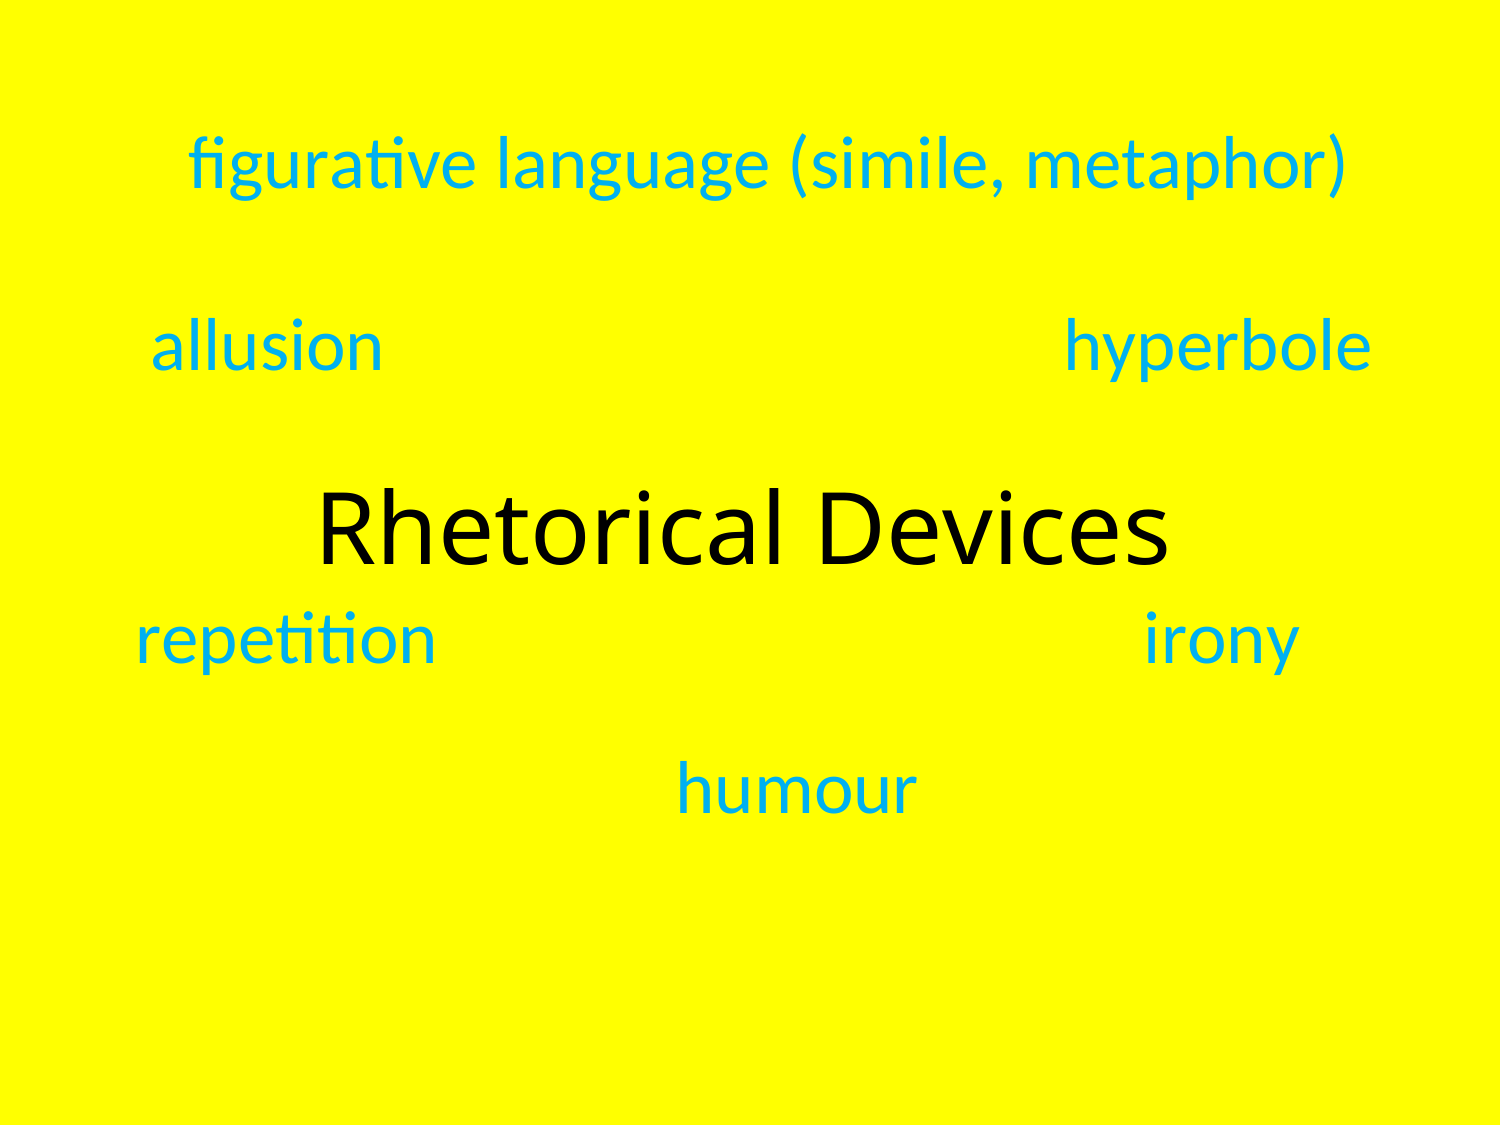

figurative language (simile, metaphor)
 allusion
hyperbole
Rhetorical Devices
repetition
irony
humour